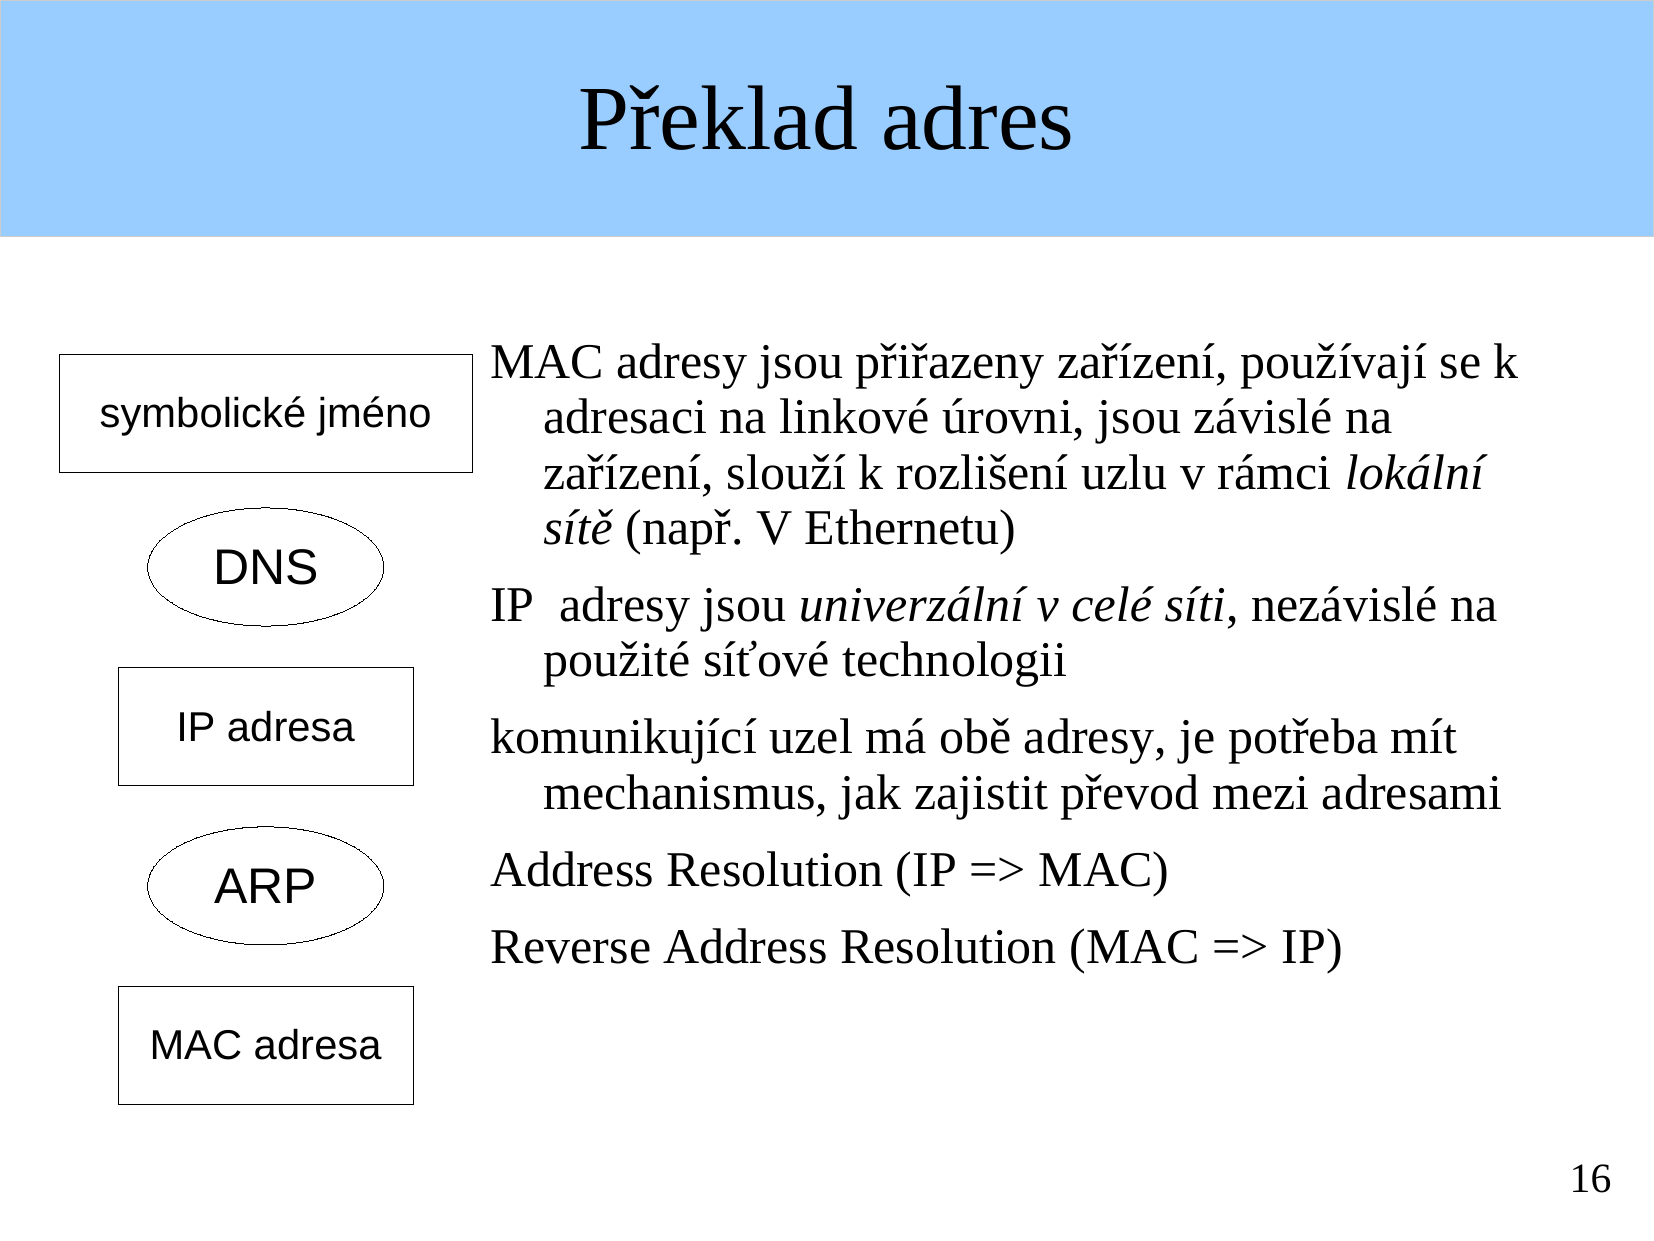

# Překlad adres
MAC adresy jsou přiřazeny zařízení, používají se k adresaci na linkové úrovni, jsou závislé na zařízení, slouží k rozlišení uzlu v rámci lokální sítě (např. V Ethernetu)
IP adresy jsou univerzální v celé síti, nezávislé na použité síťové technologii
komunikující uzel má obě adresy, je potřeba mít mechanismus, jak zajistit převod mezi adresami
Address Resolution (IP => MAC)
Reverse Address Resolution (MAC => IP)
symbolické jméno
DNS
IP adresa
ARP
MAC adresa